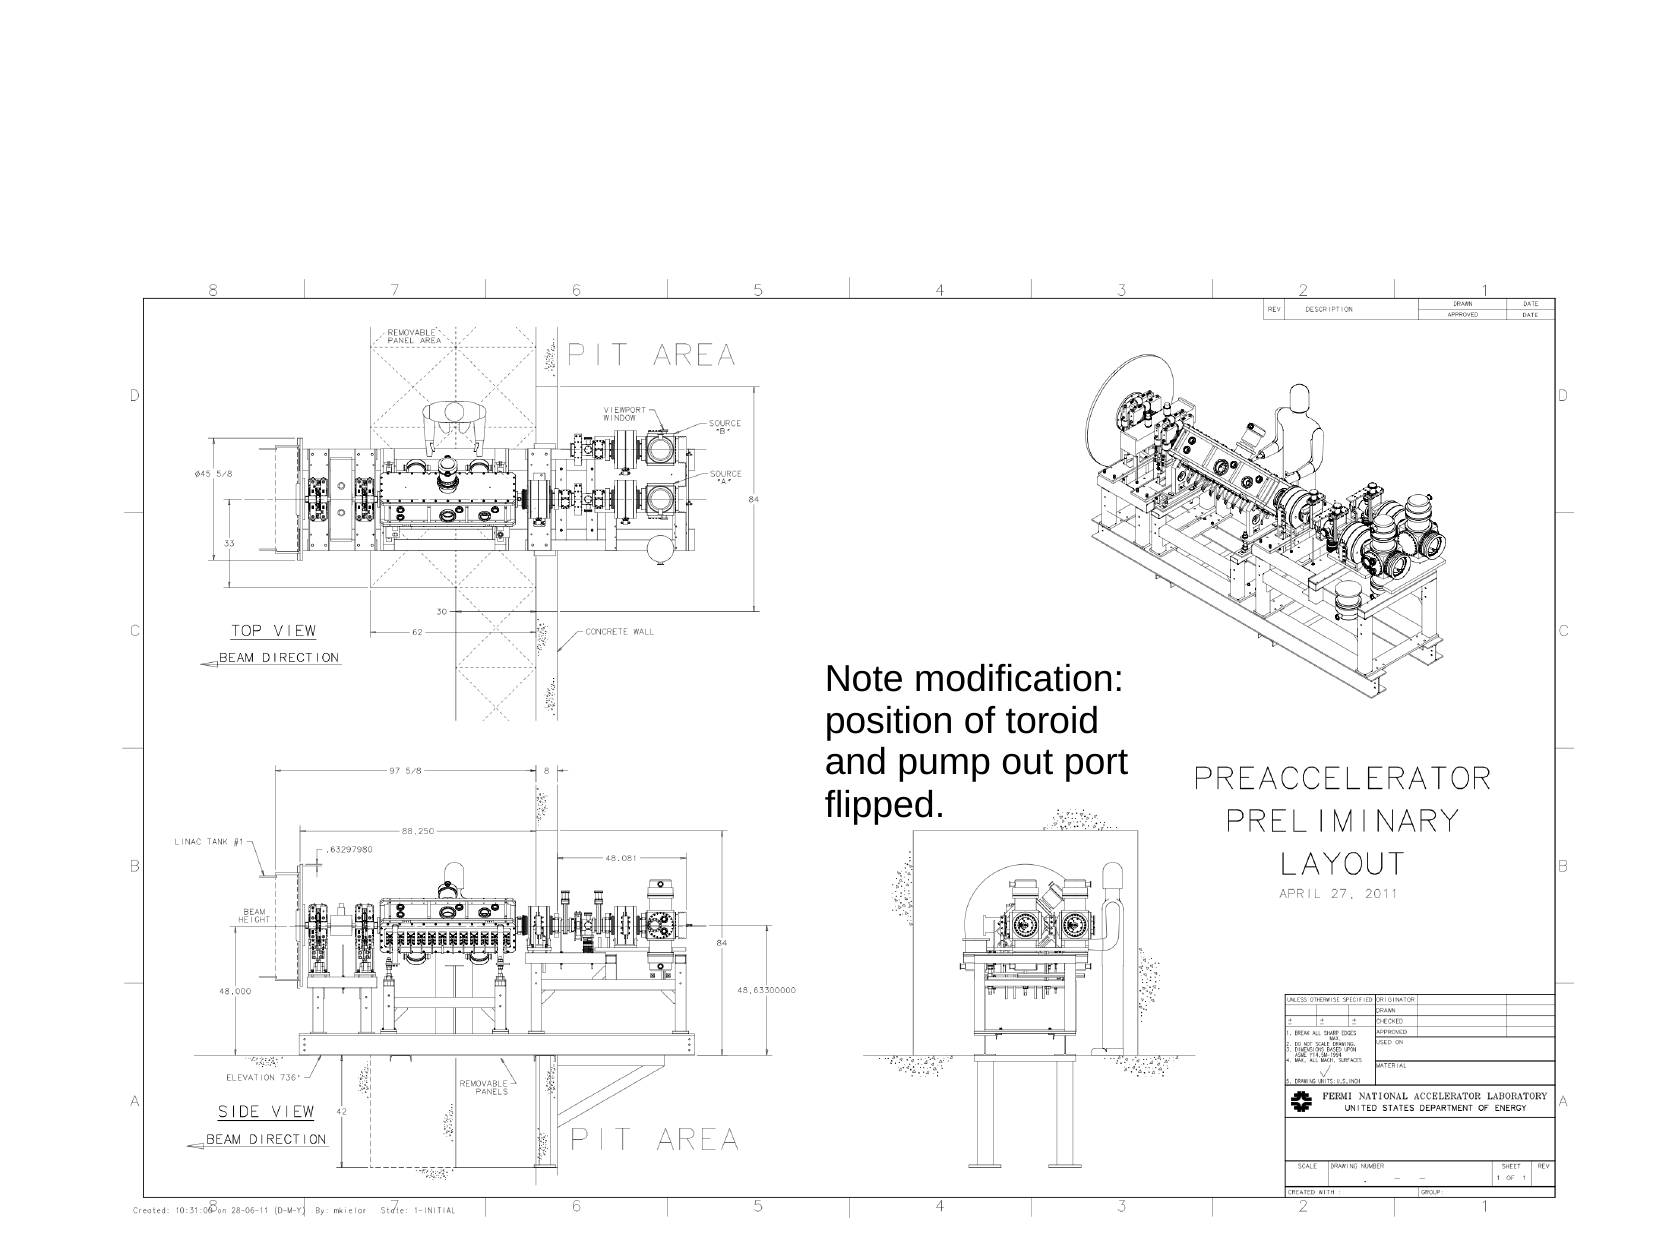

Note modification: position of toroid and pump out port flipped.